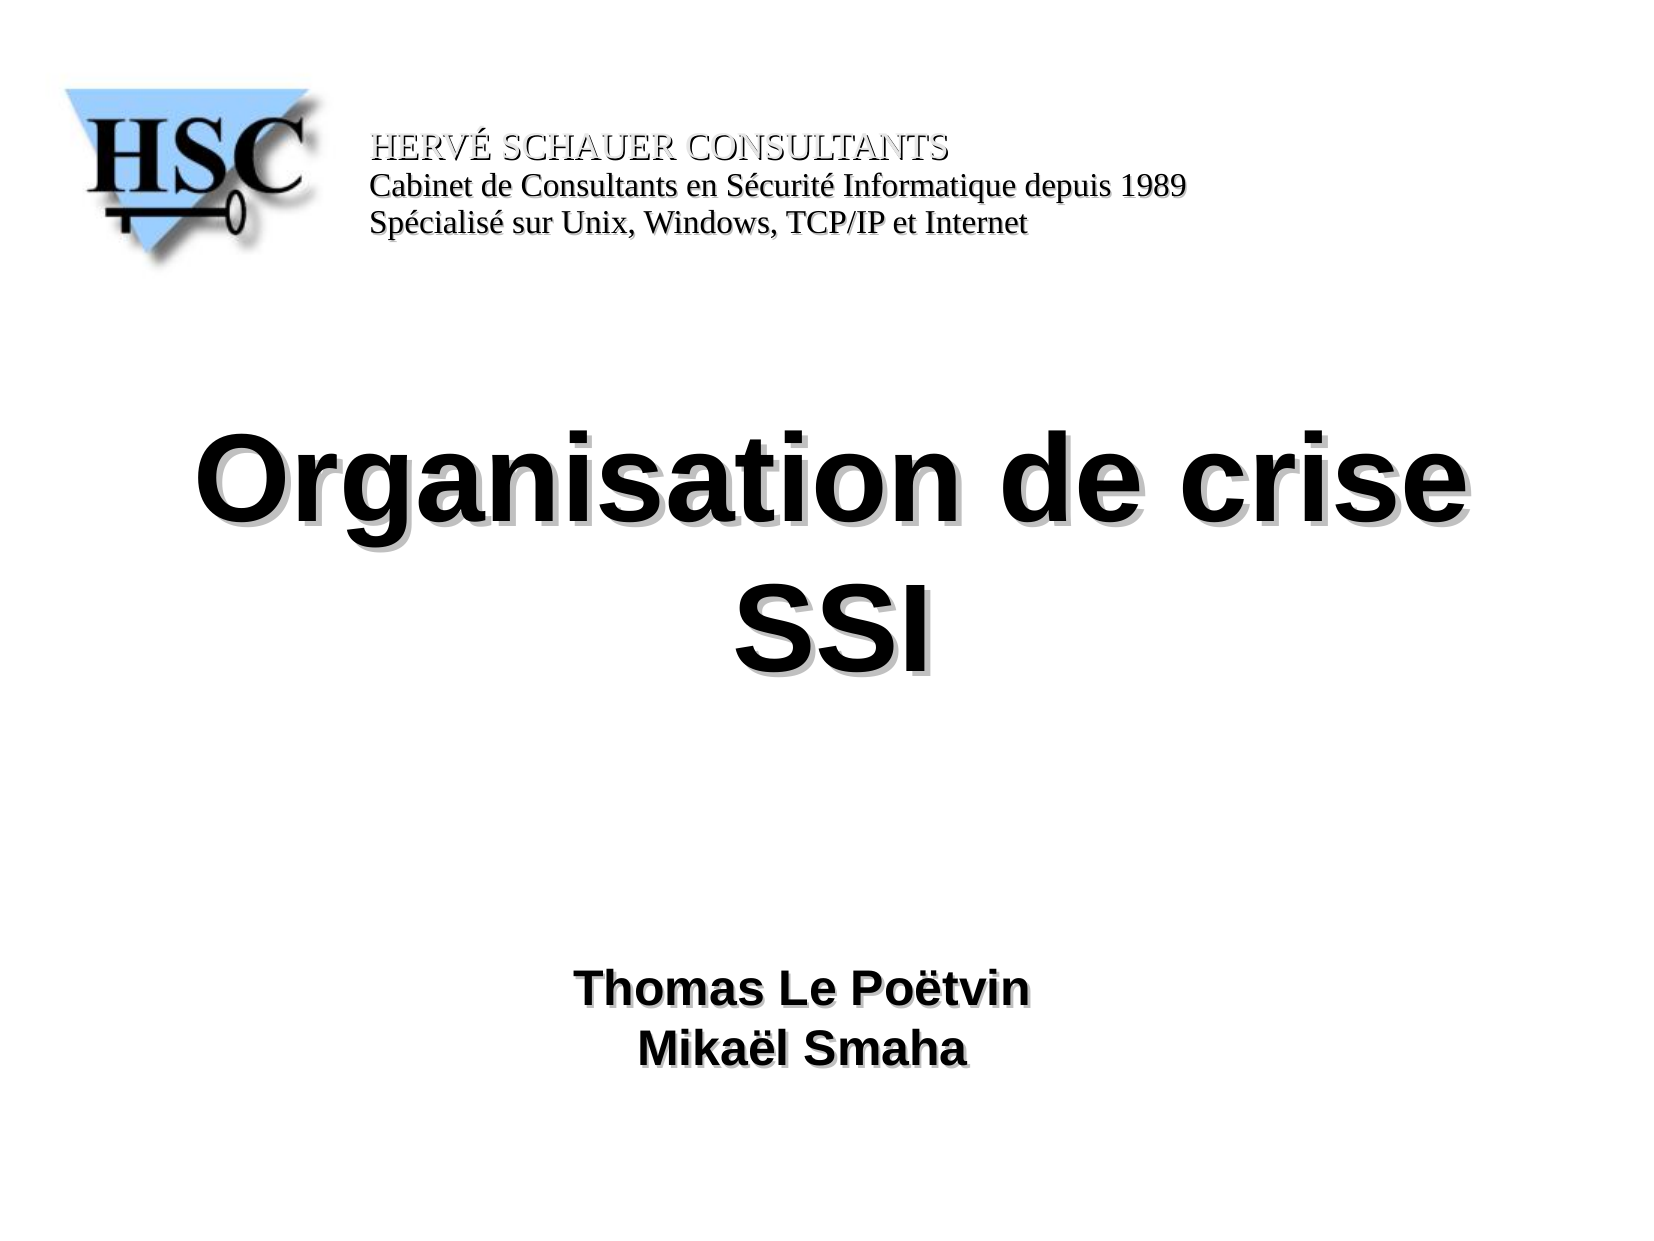

# Organisation de crise SSI
Thomas Le Poëtvin
Mikaël Smaha